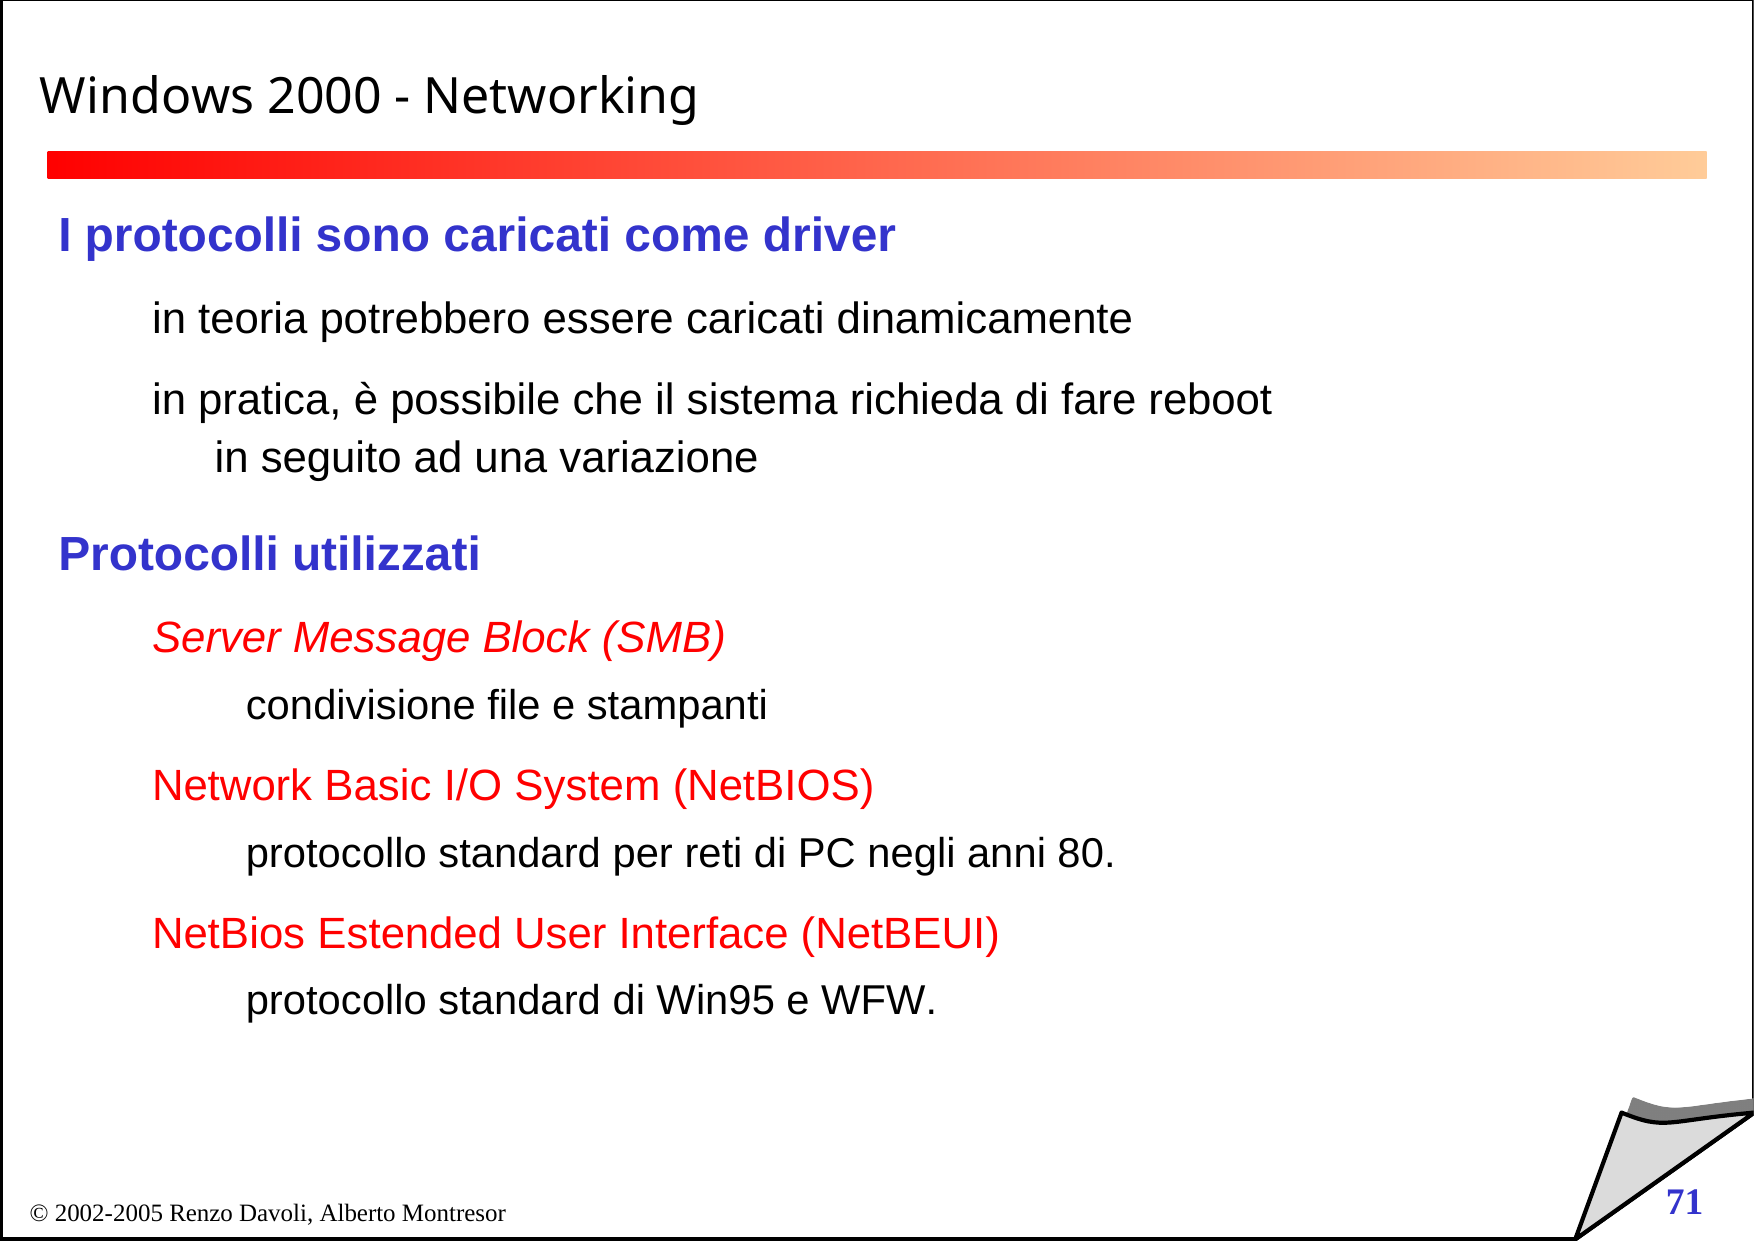

# Windows 2000 - Networking
I protocolli sono caricati come driver
in teoria potrebbero essere caricati dinamicamente
in pratica, è possibile che il sistema richieda di fare reboot
in seguito ad una variazione
Protocolli utilizzati
Server Message Block (SMB)
condivisione file e stampanti
Network Basic I/O System (NetBIOS)
protocollo standard per reti di PC negli anni 80.
NetBios Estended User Interface (NetBEUI)
protocollo standard di Win95 e WFW.